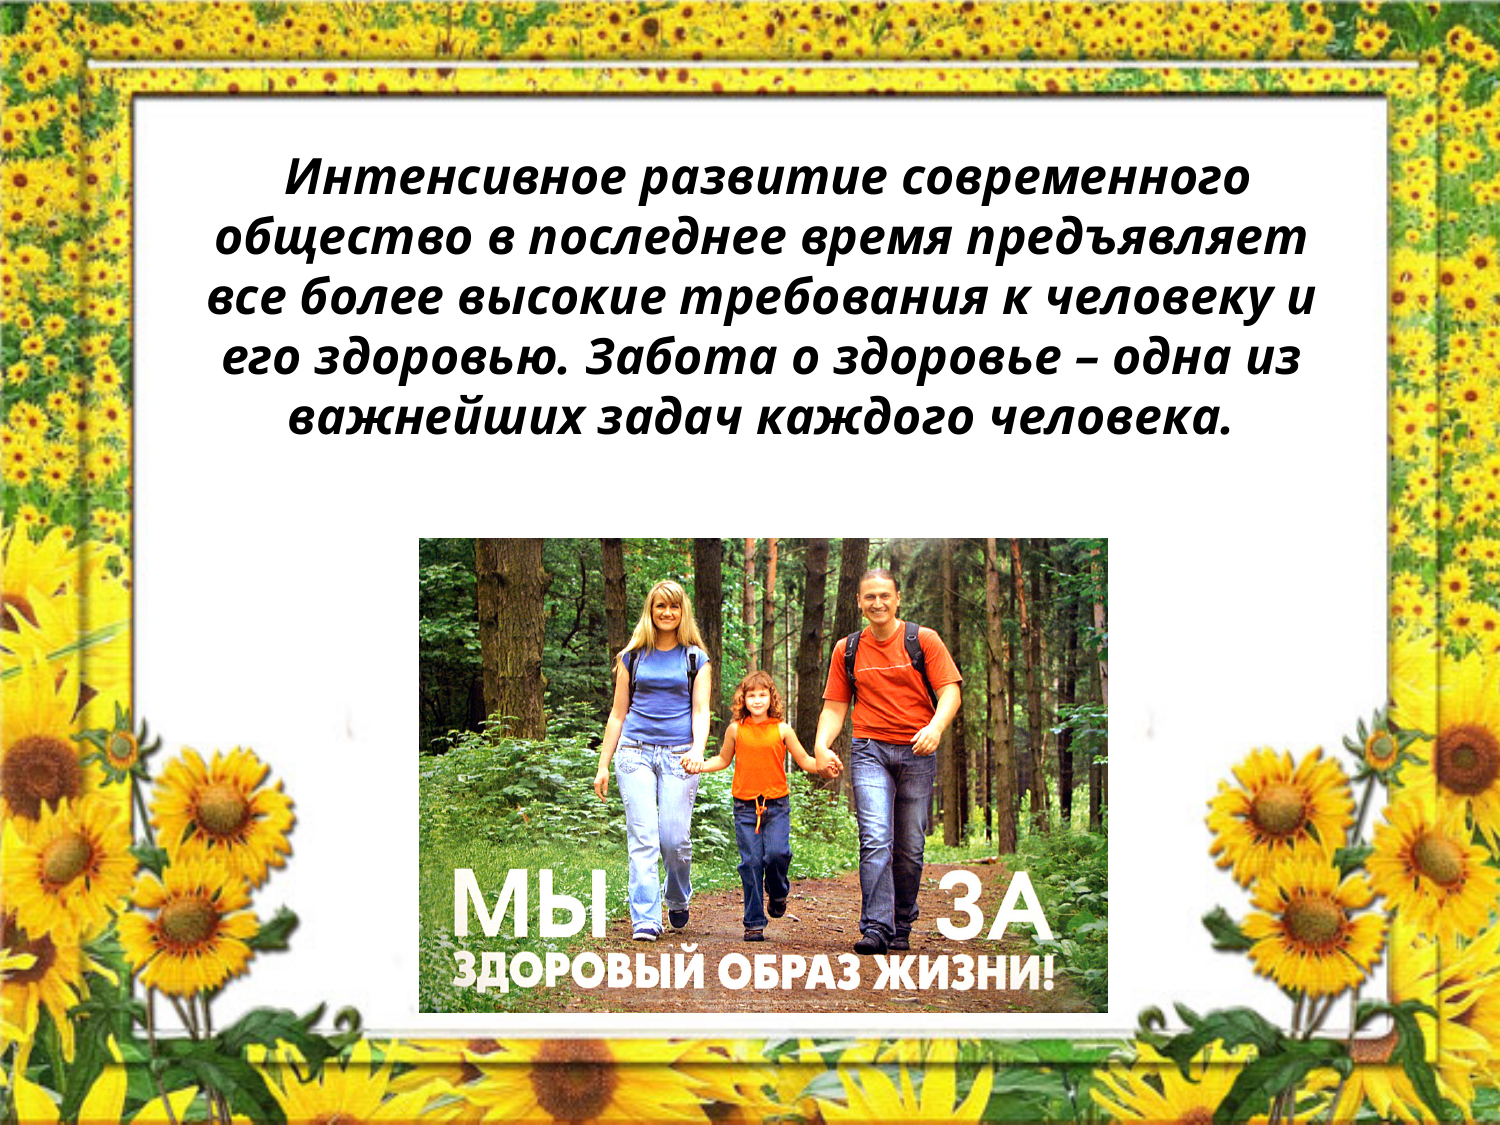

Интенсивное развитие современного общество в последнее время предъявляет все более высокие требования к человеку и его здоровью. Забота о здоровье – одна из важнейших задач каждого человека.